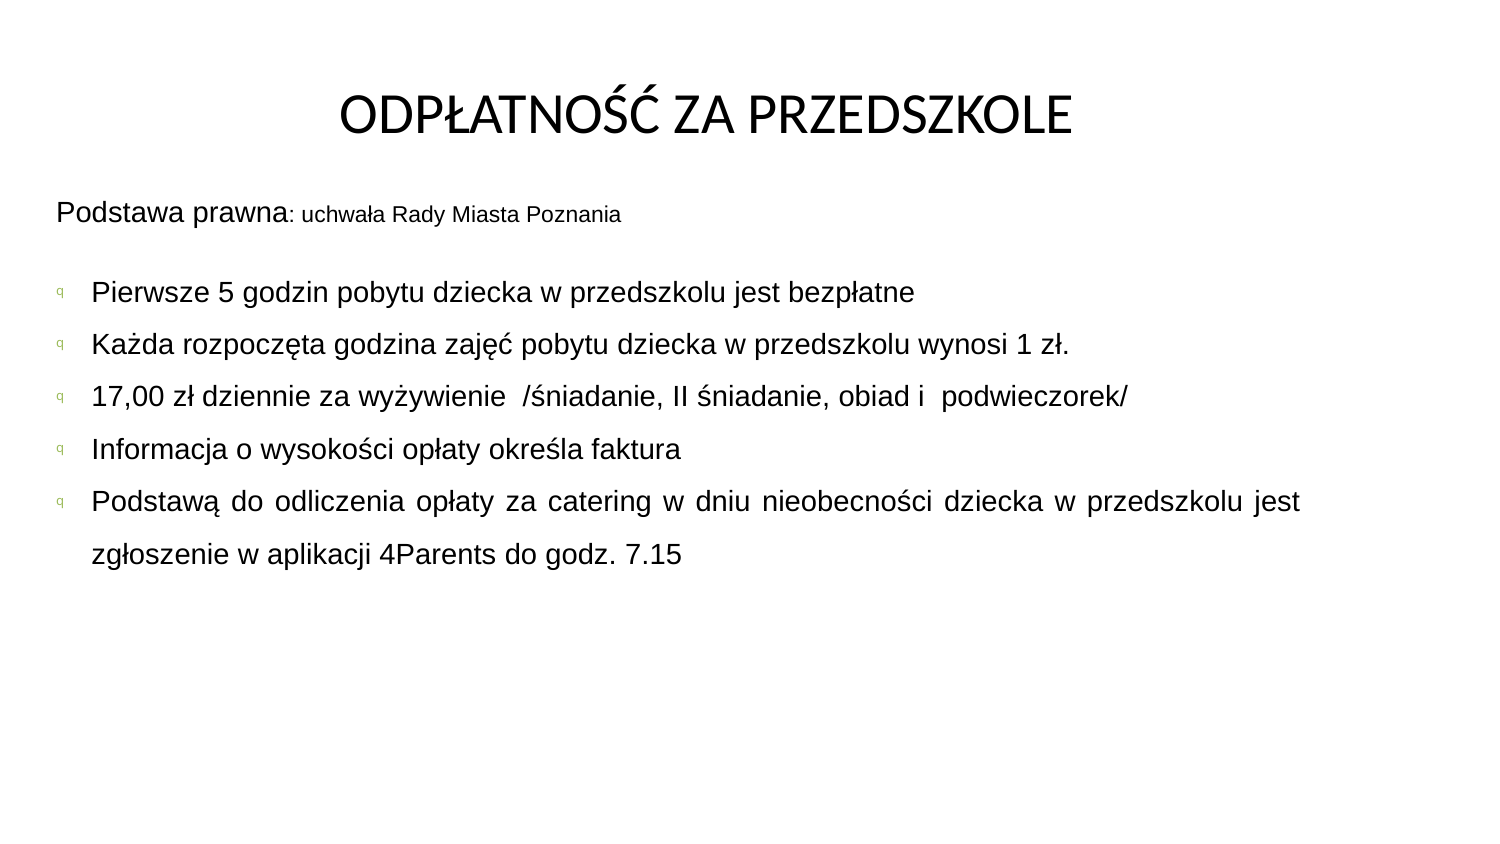

ODPŁATNOŚĆ ZA PRZEDSZKOLE
Podstawa prawna: uchwała Rady Miasta Poznania
Pierwsze 5 godzin pobytu dziecka w przedszkolu jest bezpłatne
Każda rozpoczęta godzina zajęć pobytu dziecka w przedszkolu wynosi 1 zł.
17,00 zł dziennie za wyżywienie /śniadanie, II śniadanie, obiad i podwieczorek/
Informacja o wysokości opłaty określa faktura
Podstawą do odliczenia opłaty za catering w dniu nieobecności dziecka w przedszkolu jest zgłoszenie w aplikacji 4Parents do godz. 7.15